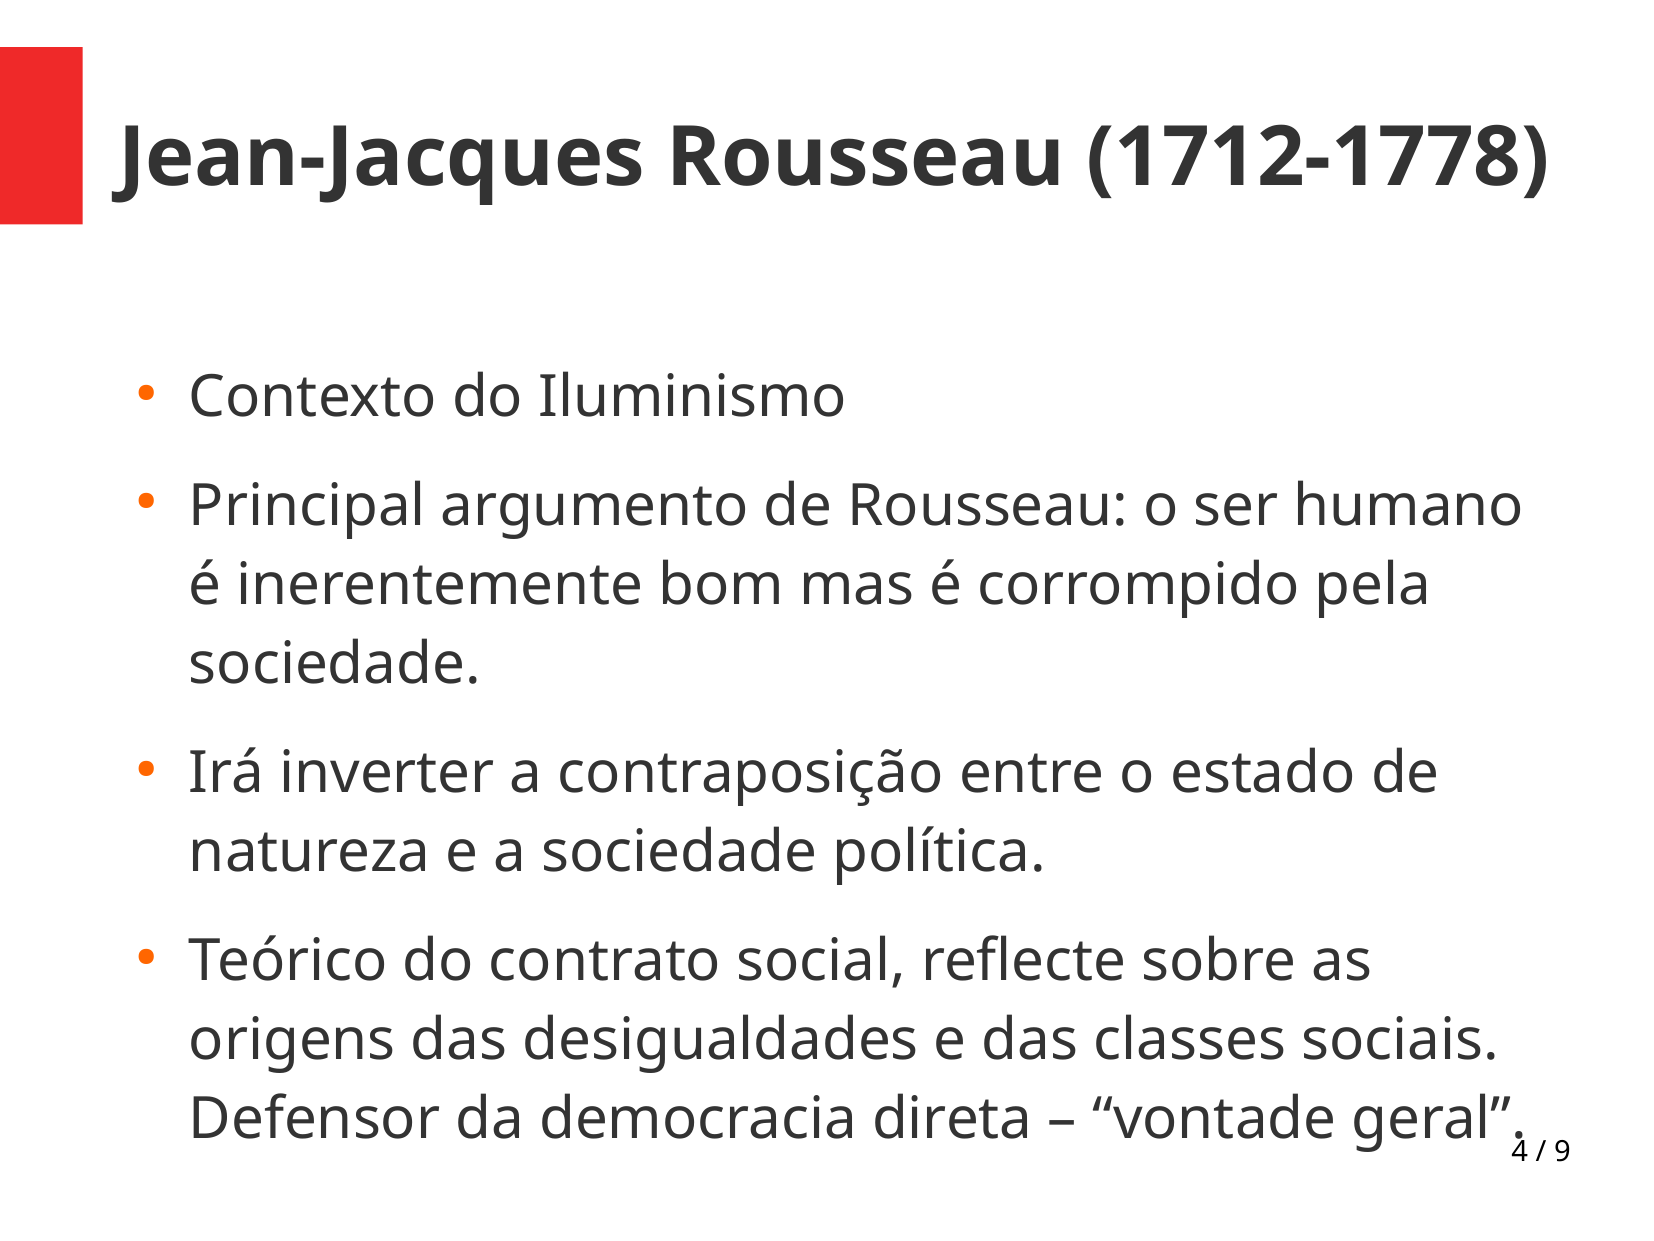

# Jean-Jacques Rousseau (1712-1778)
Contexto do Iluminismo
Principal argumento de Rousseau: o ser humano é inerentemente bom mas é corrompido pela sociedade.
Irá inverter a contraposição entre o estado de natureza e a sociedade política.
Teórico do contrato social, reflecte sobre as origens das desigualdades e das classes sociais. Defensor da democracia direta – “vontade geral”.
4